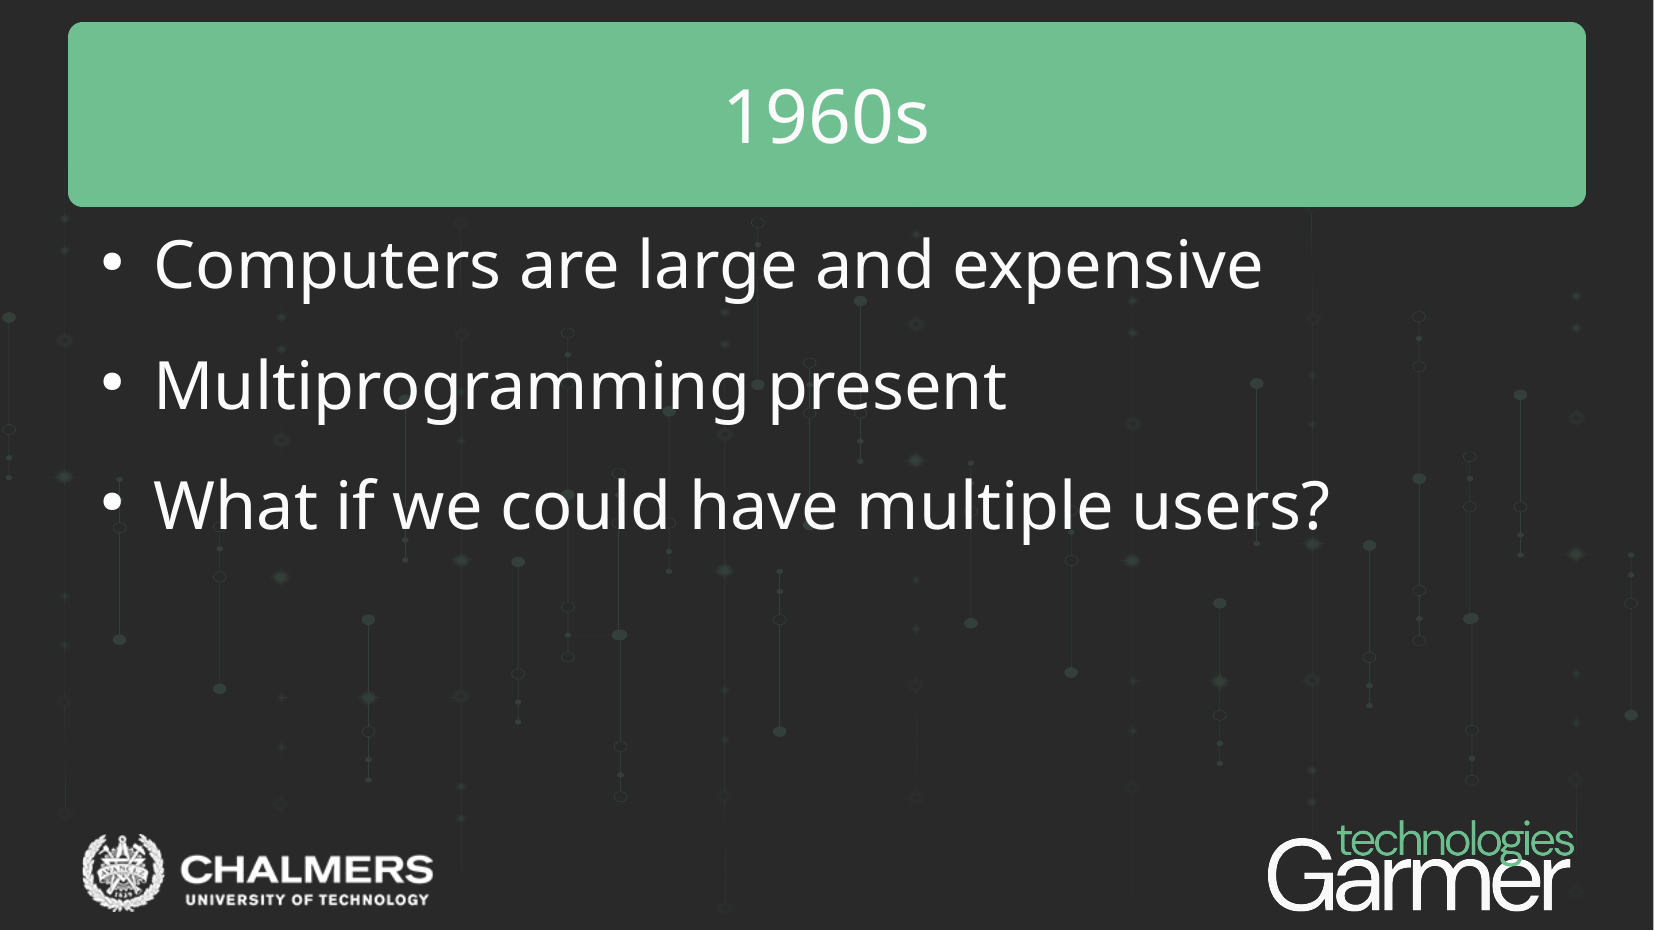

# 1960s
Computers are large and expensive
Multiprogramming present
What if we could have multiple users?